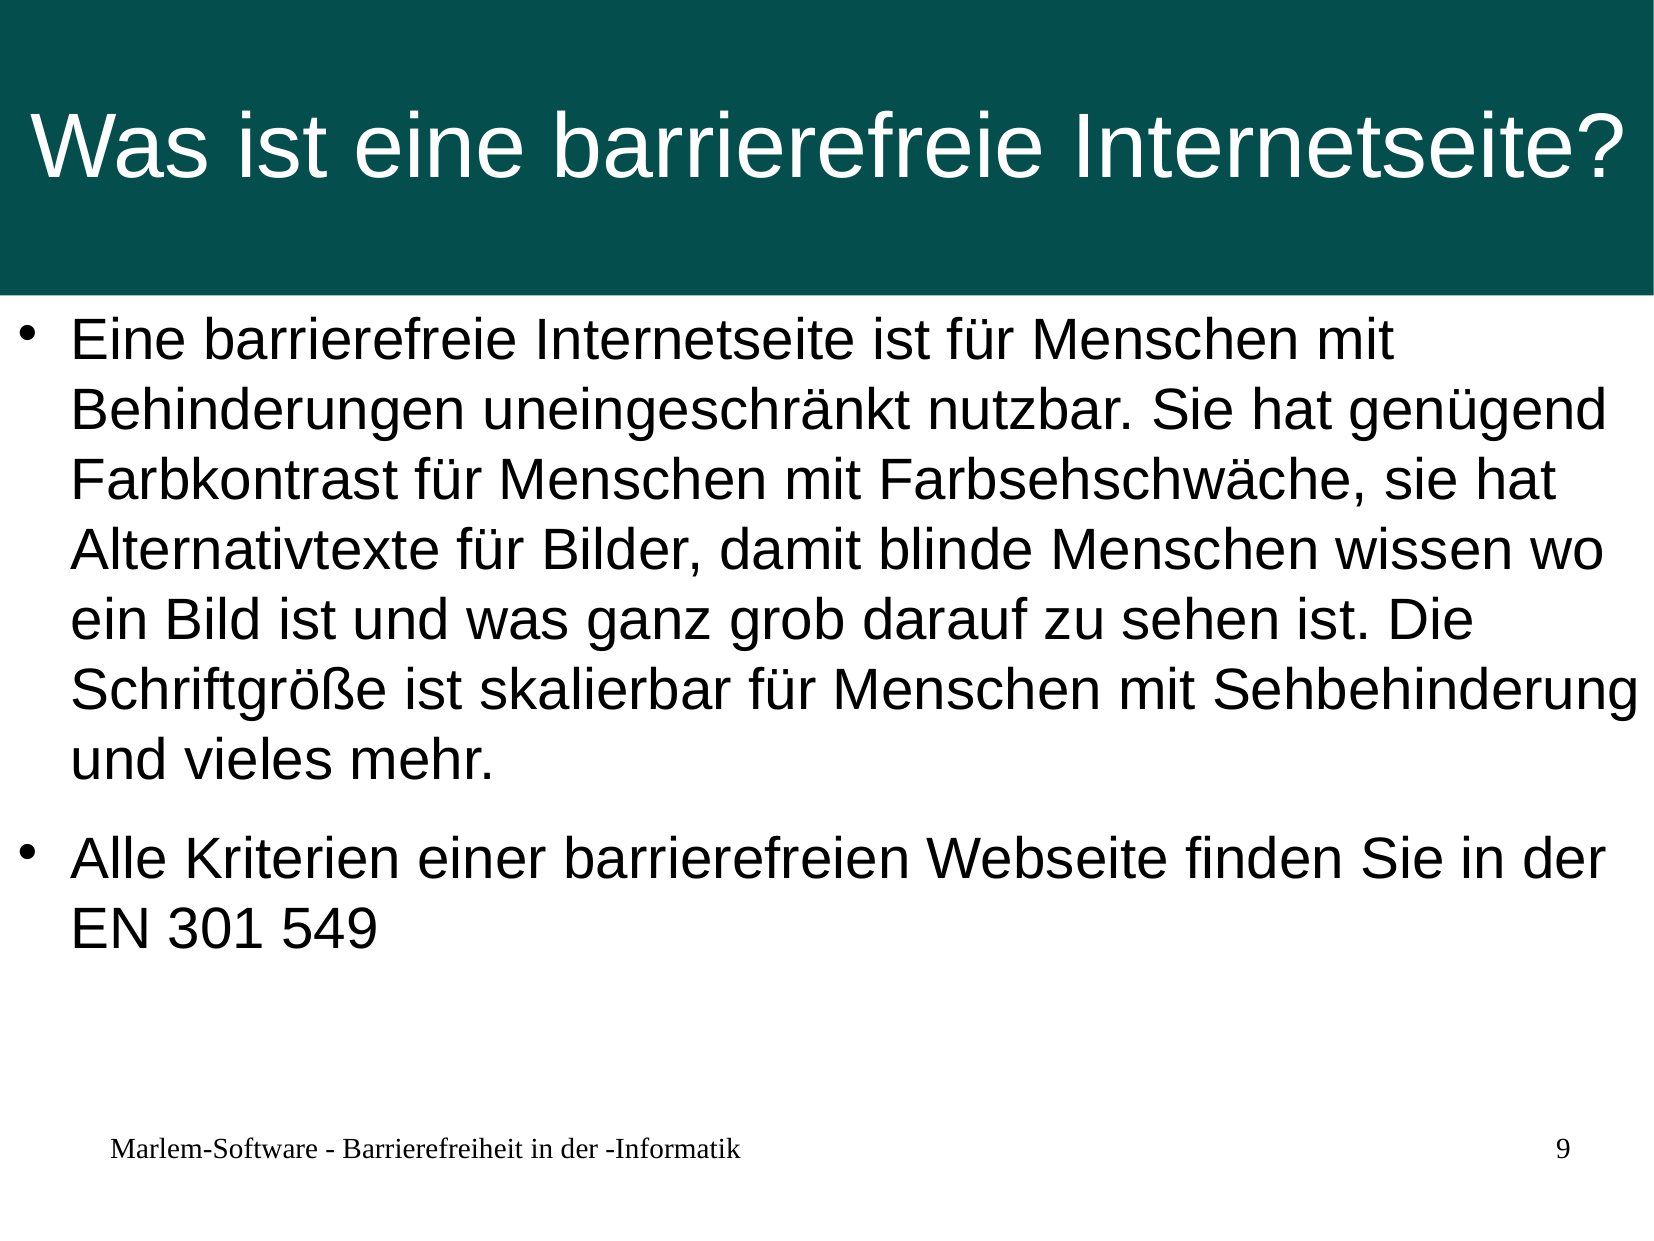

# Was ist eine barrierefreie Internetseite?
Eine barrierefreie Internetseite ist für Menschen mit Behinderungen uneingeschränkt nutzbar. Sie hat genügend Farbkontrast für Menschen mit Farbsehschwäche, sie hat Alternativtexte für Bilder, damit blinde Menschen wissen wo ein Bild ist und was ganz grob darauf zu sehen ist. Die Schriftgröße ist skalierbar für Menschen mit Sehbehinderung und vieles mehr.
Alle Kriterien einer barrierefreien Webseite finden Sie in der EN 301 549
Marlem-Software - Barrierefreiheit in der -Informatik
9